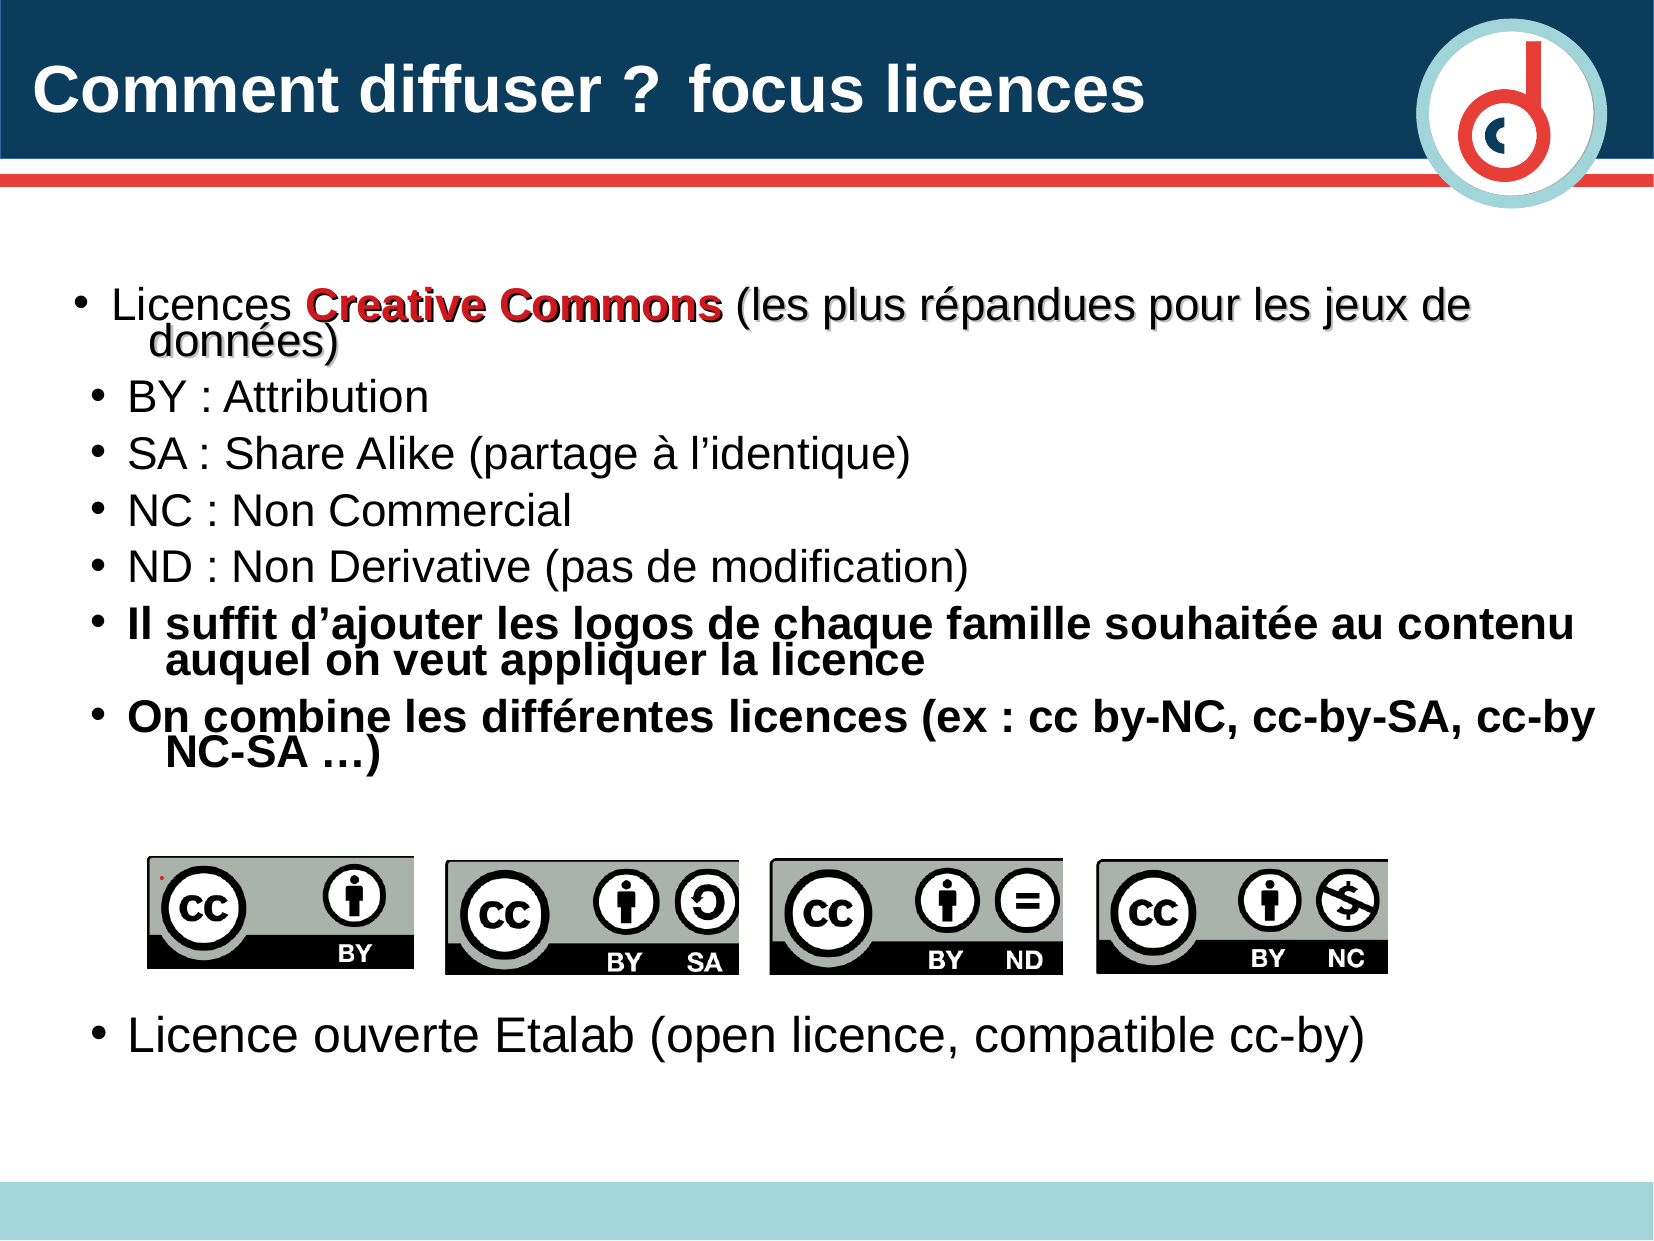

# Comment diffuser ? focus licences
Licences Creative Commons (les plus répandues pour les jeux de données)
BY : Attribution
SA : Share Alike (partage à l’identique)
NC : Non Commercial
ND : Non Derivative (pas de modification)
Il suffit d’ajouter les logos de chaque famille souhaitée au contenu auquel on veut appliquer la licence
On combine les différentes licences (ex : cc by-NC, cc-by-SA, cc-by NC-SA …)
Licence ouverte Etalab (open licence, compatible cc-by)